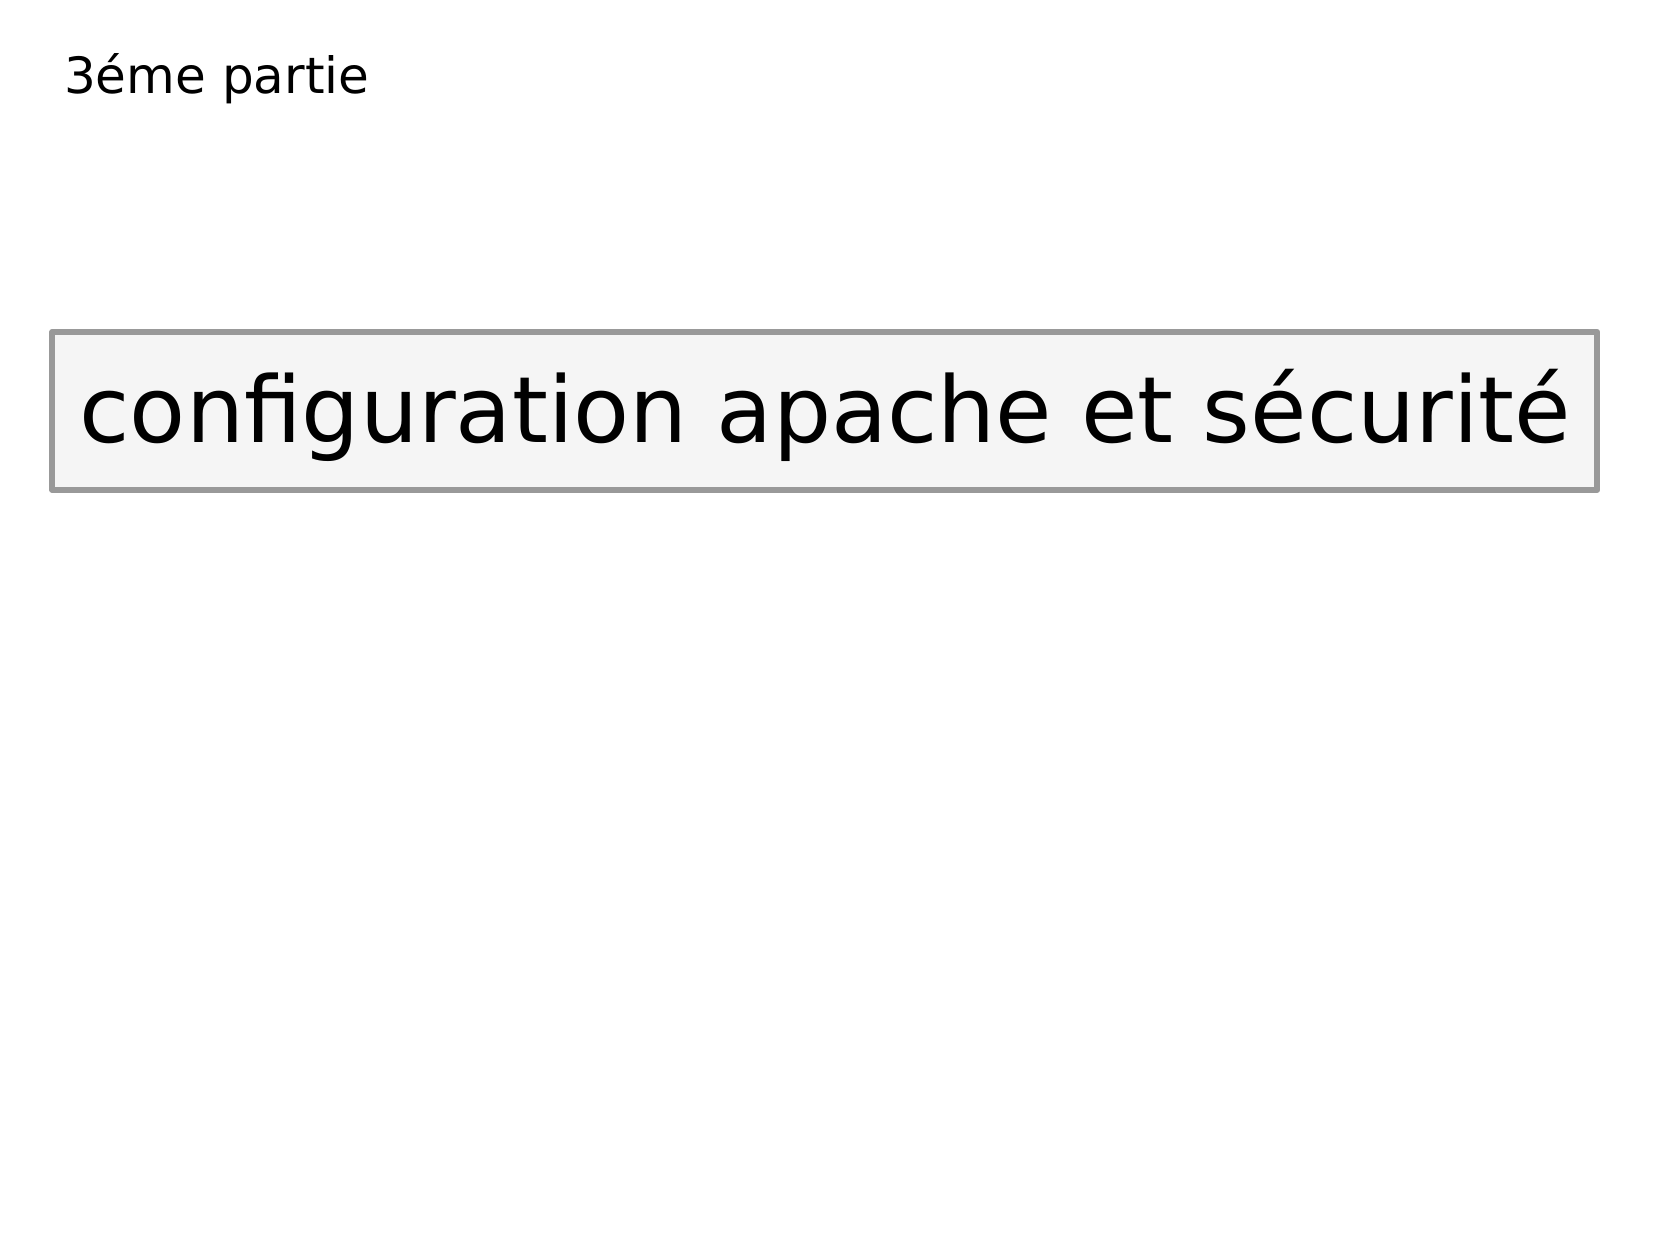

3éme partie
# configuration apache et sécurité